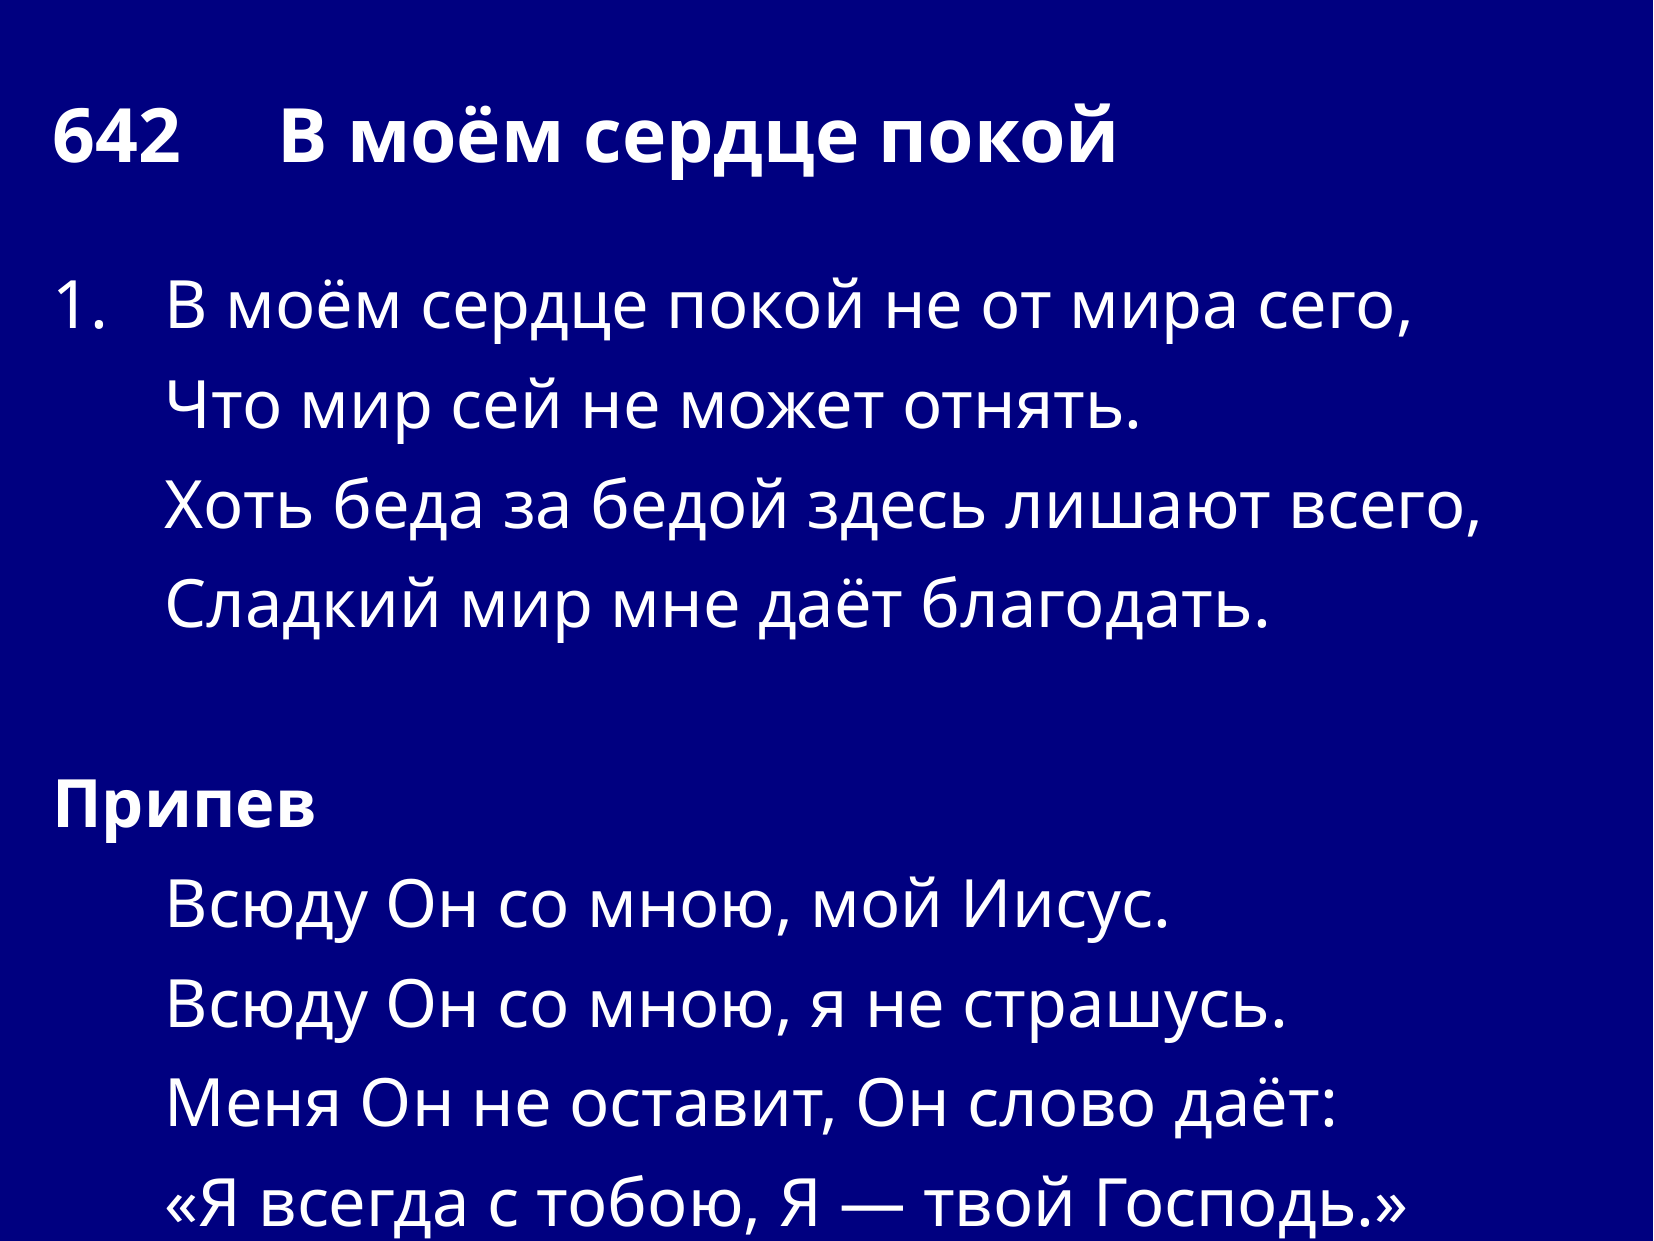

642	В моём сердце покой
1.	В моём сердце покой не от мира сего,
	Что мир сей не может отнять.
	Хоть беда за бедой здесь лишают всего,
	Сладкий мир мне даёт благодать.
Припев
	Всюду Он со мною, мой Иисус.
	Всюду Он со мною, я не страшусь.
	Меня Он не оставит, Он слово даёт:
	«Я всегда с тобою, Я — твой Господь.»